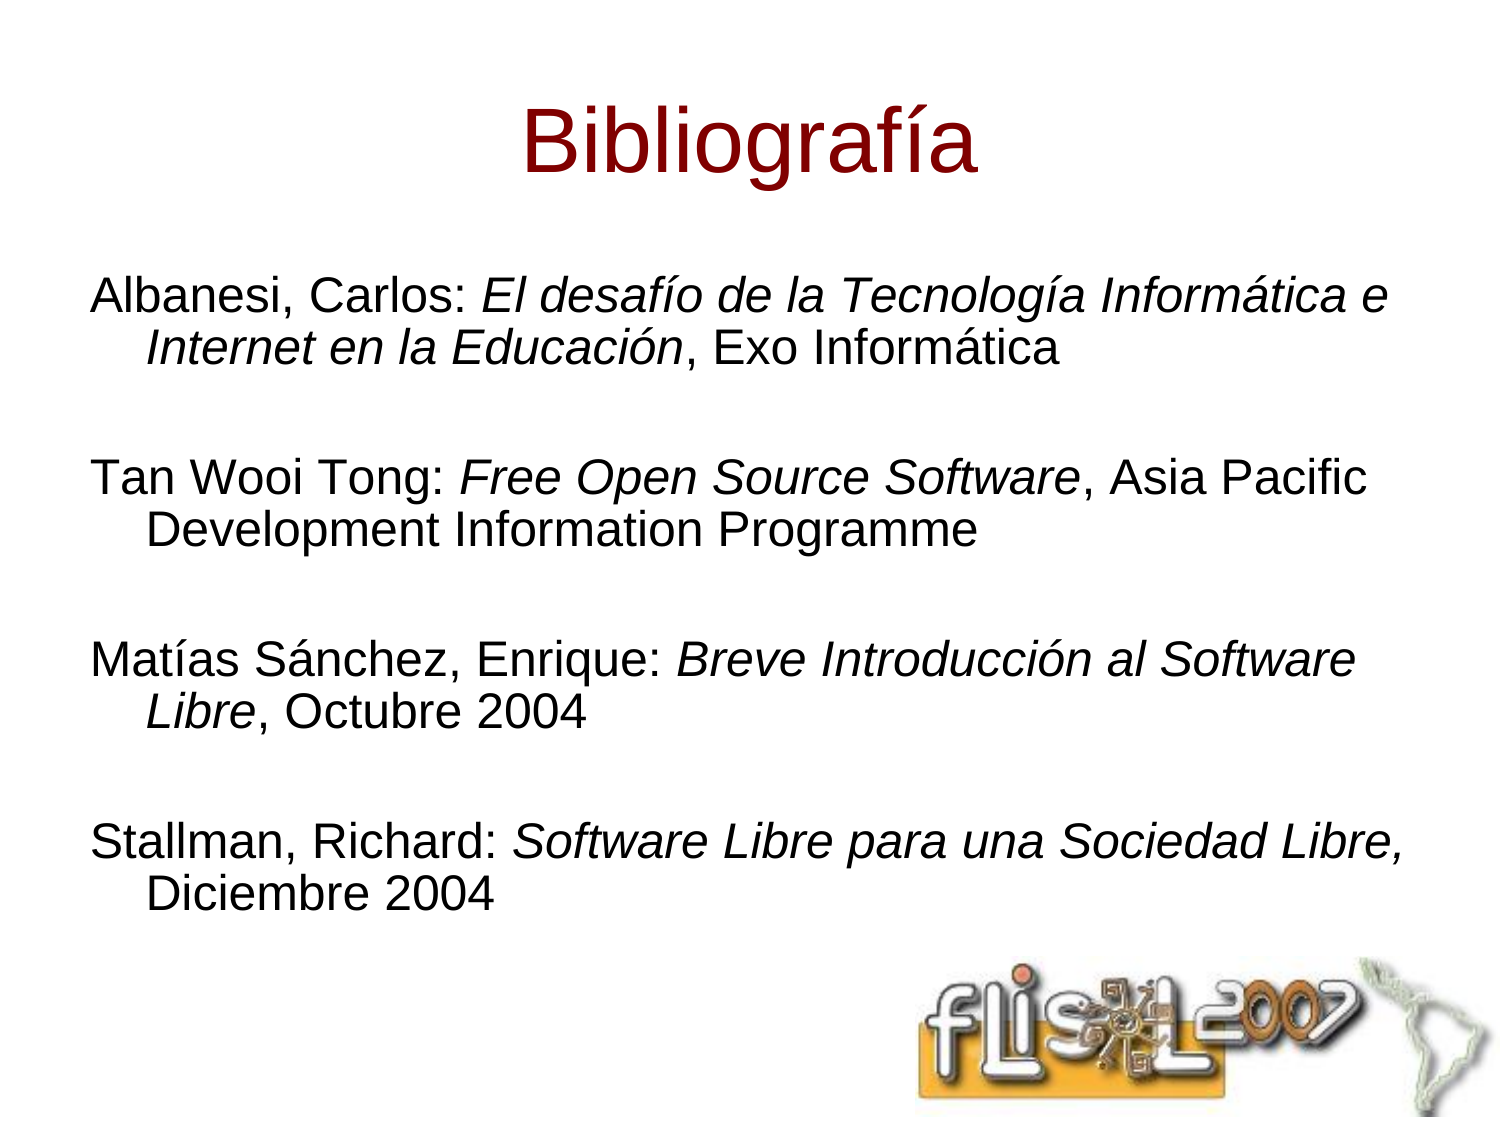

# Bibliografía
Albanesi, Carlos: El desafío de la Tecnología Informática e Internet en la Educación, Exo Informática
Tan Wooi Tong: Free Open Source Software, Asia Pacific Development Information Programme
Matías Sánchez, Enrique: Breve Introducción al Software Libre, Octubre 2004
Stallman, Richard: Software Libre para una Sociedad Libre, Diciembre 2004